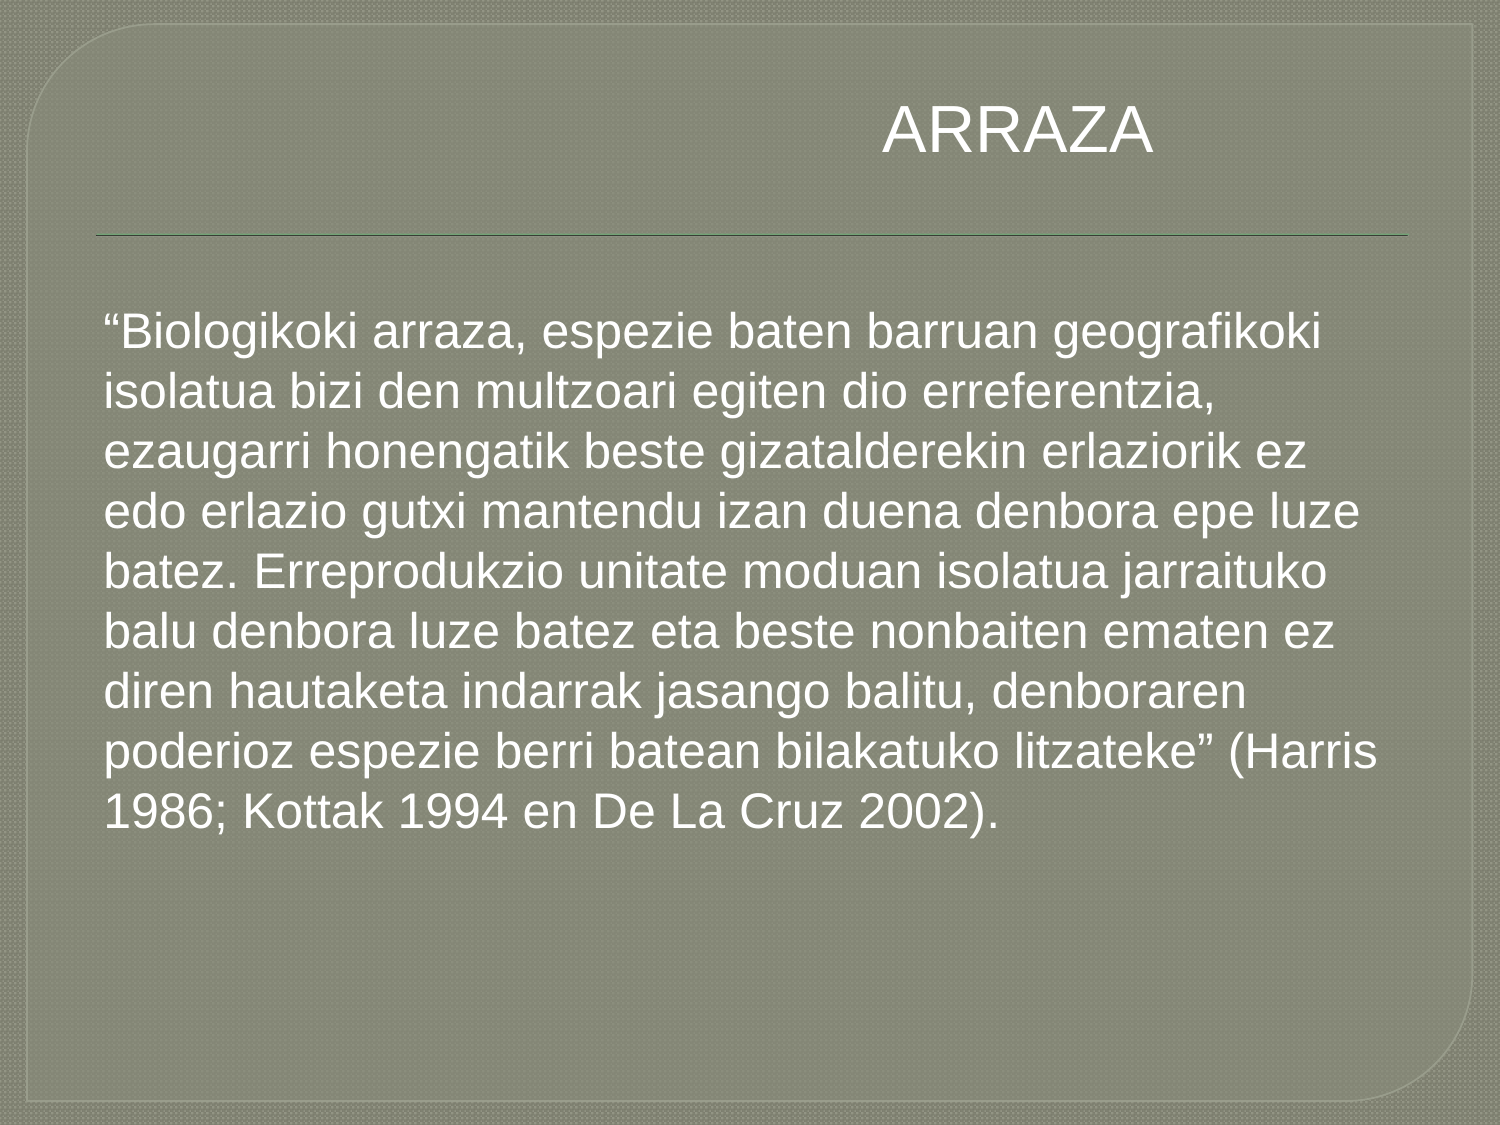

ARRAZA
“Biologikoki arraza, espezie baten barruan geografikoki isolatua bizi den multzoari egiten dio erreferentzia, ezaugarri honengatik beste gizatalderekin erlaziorik ez edo erlazio gutxi mantendu izan duena denbora epe luze batez. Erreprodukzio unitate moduan isolatua jarraituko balu denbora luze batez eta beste nonbaiten ematen ez diren hautaketa indarrak jasango balitu, denboraren poderioz espezie berri batean bilakatuko litzateke” (Harris 1986; Kottak 1994 en De La Cruz 2002).